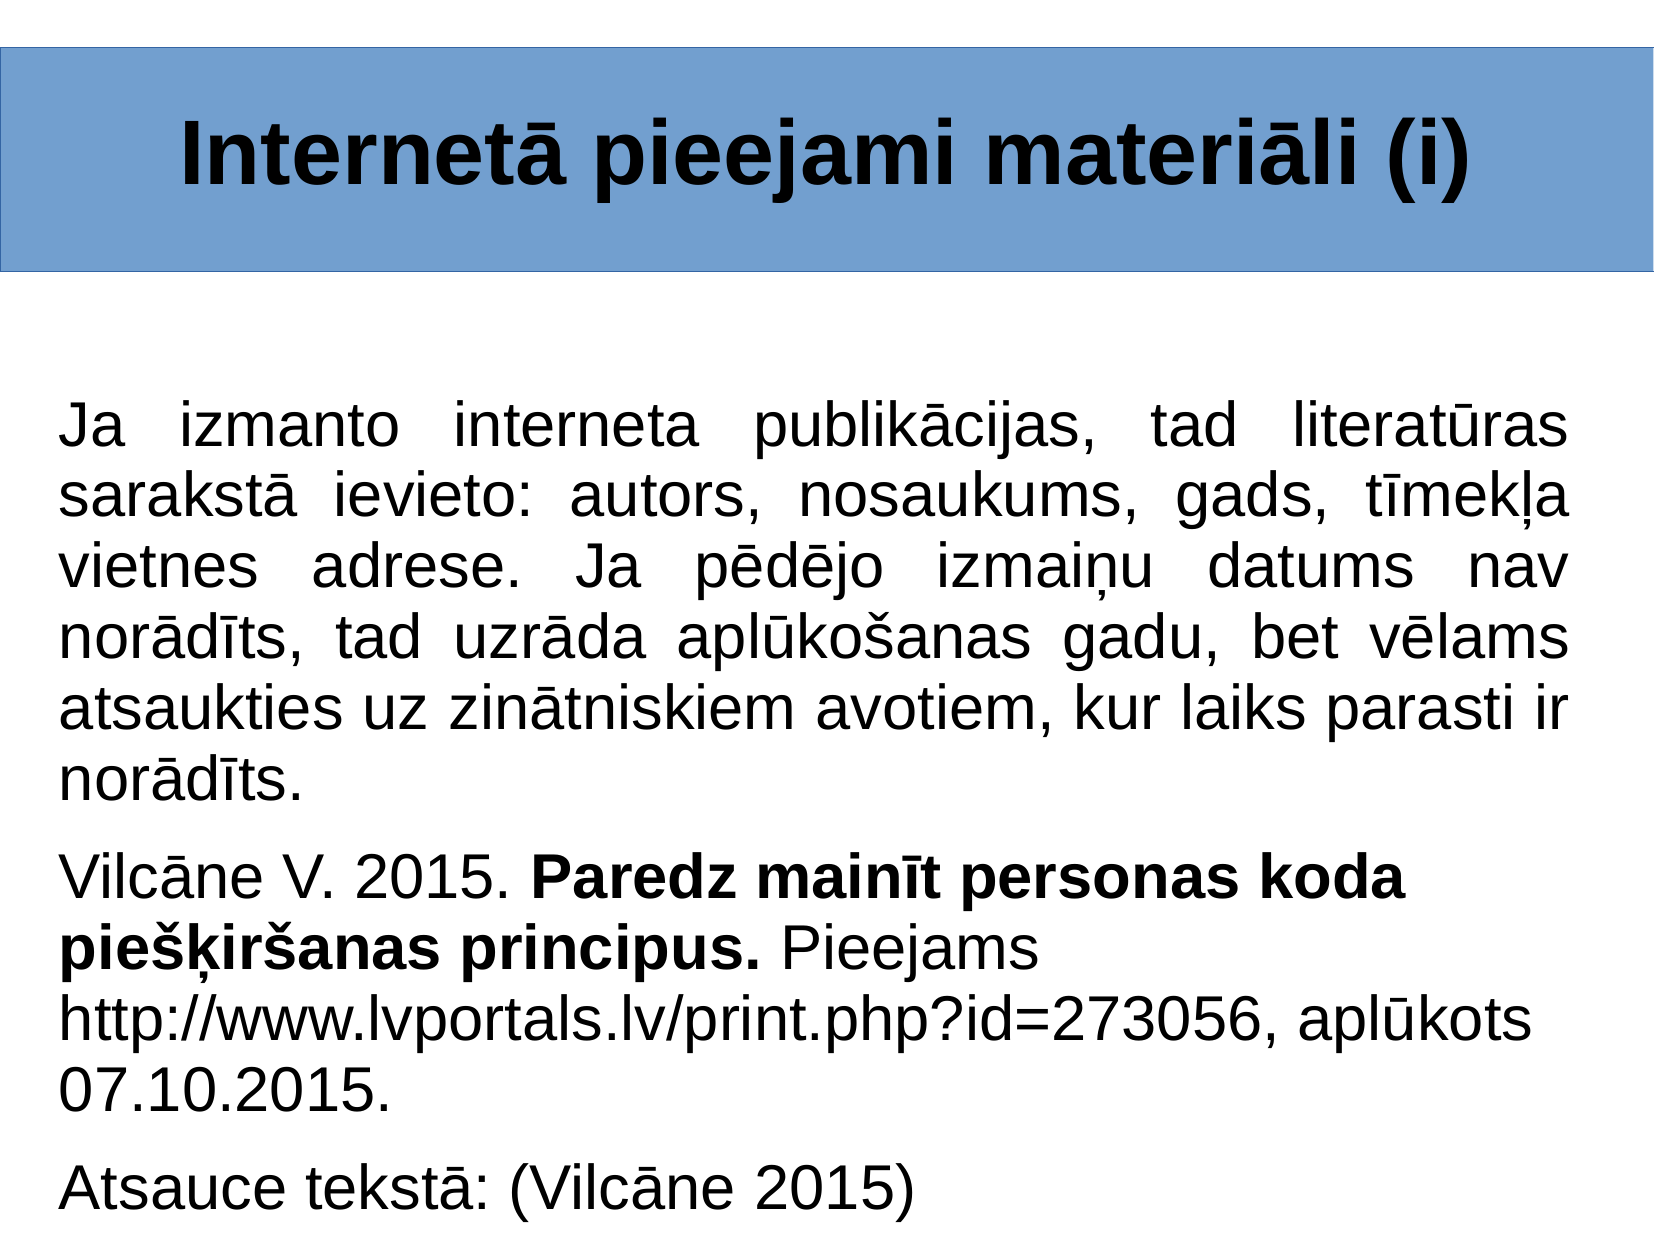

# Internetā pieejami materiāli (i)
Ja izmanto interneta publikācijas, tad literatūras sarakstā ievieto: autors, nosaukums, gads, tīmekļa vietnes adrese. Ja pēdējo izmaiņu datums nav norādīts, tad uzrāda aplūkošanas gadu, bet vēlams atsaukties uz zinātniskiem avotiem, kur laiks parasti ir norādīts.
Vilcāne V. 2015. Paredz mainīt personas koda piešķiršanas principus. Pieejams http://www.lvportals.lv/print.php?id=273056, aplūkots 07.10.2015.
Atsauce tekstā: (Vilcāne 2015)